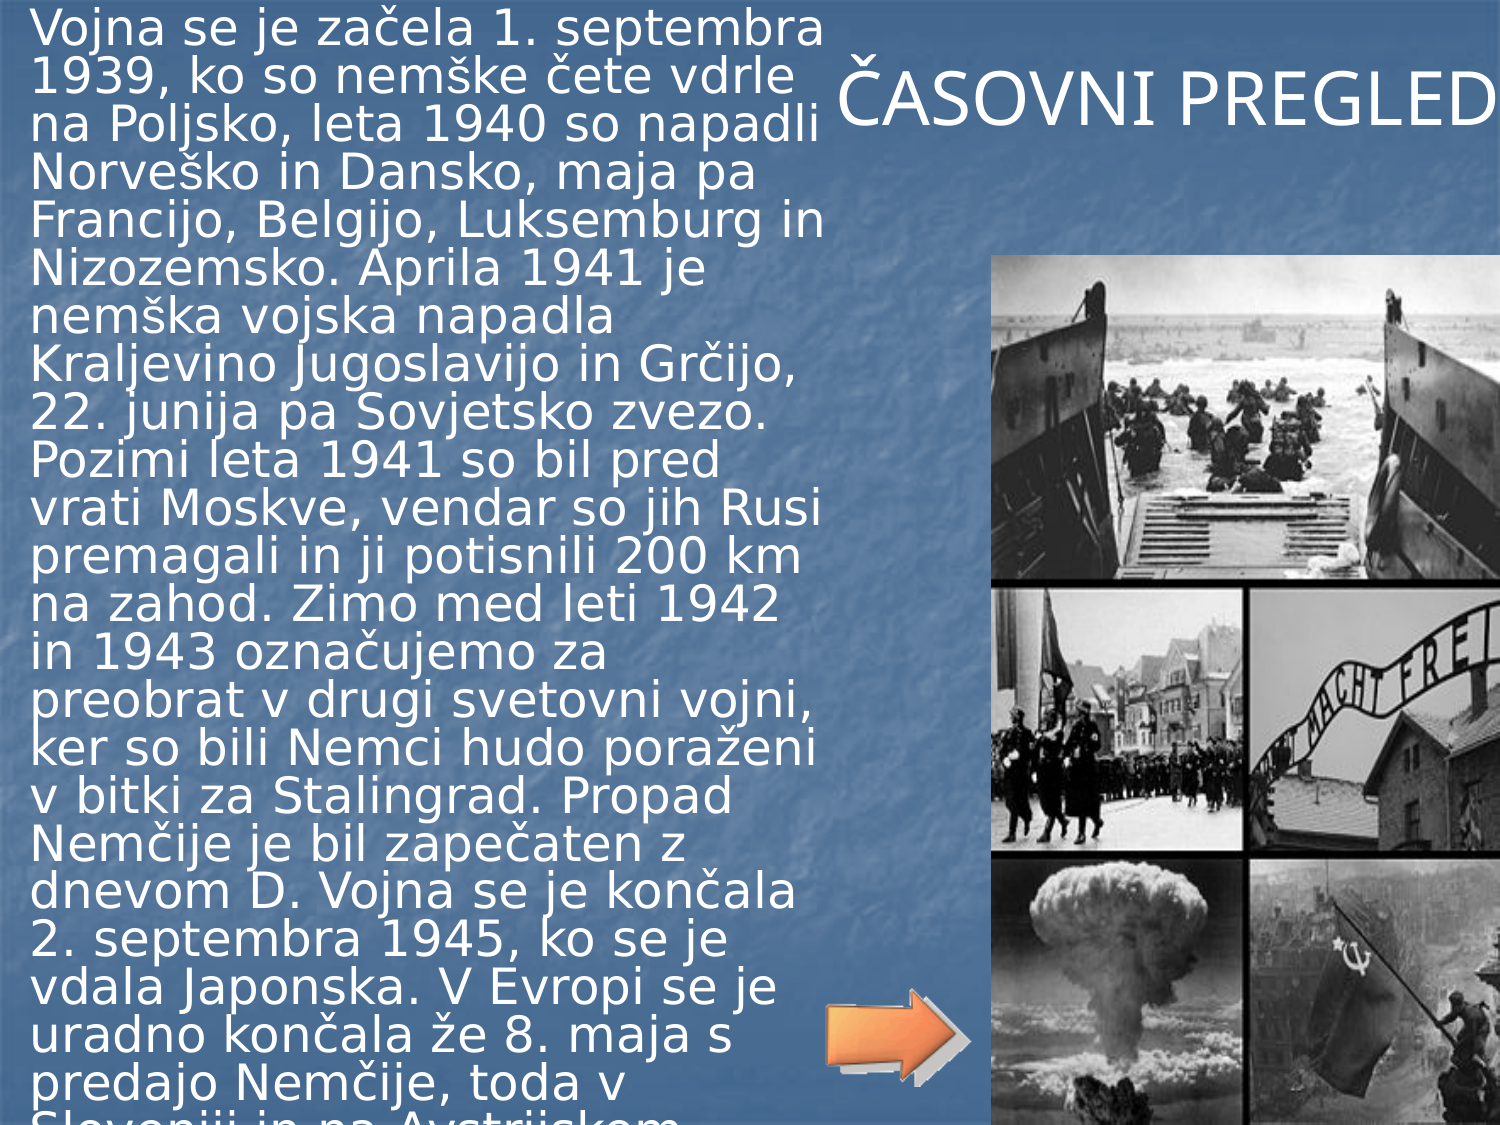

# Vojna se je začela 1. septembra 1939, ko so nemške čete vdrle na Poljsko, leta 1940 so napadli Norveško in Dansko, maja pa Francijo, Belgijo, Luksemburg in Nizozemsko. Aprila 1941 je nemška vojska napadla Kraljevino Jugoslavijo in Grčijo, 22. junija pa Sovjetsko zvezo. Pozimi leta 1941 so bil pred vrati Moskve, vendar so jih Rusi premagali in ji potisnili 200 km na zahod. Zimo med leti 1942 in 1943 označujemo za preobrat v drugi svetovni vojni, ker so bili Nemci hudo poraženi v bitki za Stalingrad. Propad Nemčije je bil zapečaten z dnevom D. Vojna se je končala 2. septembra 1945, ko se je vdala Japonska. V Evropi se je uradno končala že 8. maja s predajo Nemčije, toda v Sloveniji in na Avstrijskem Koroškem so boji trajali še do 15. maja.
ČASOVNI PREGLED